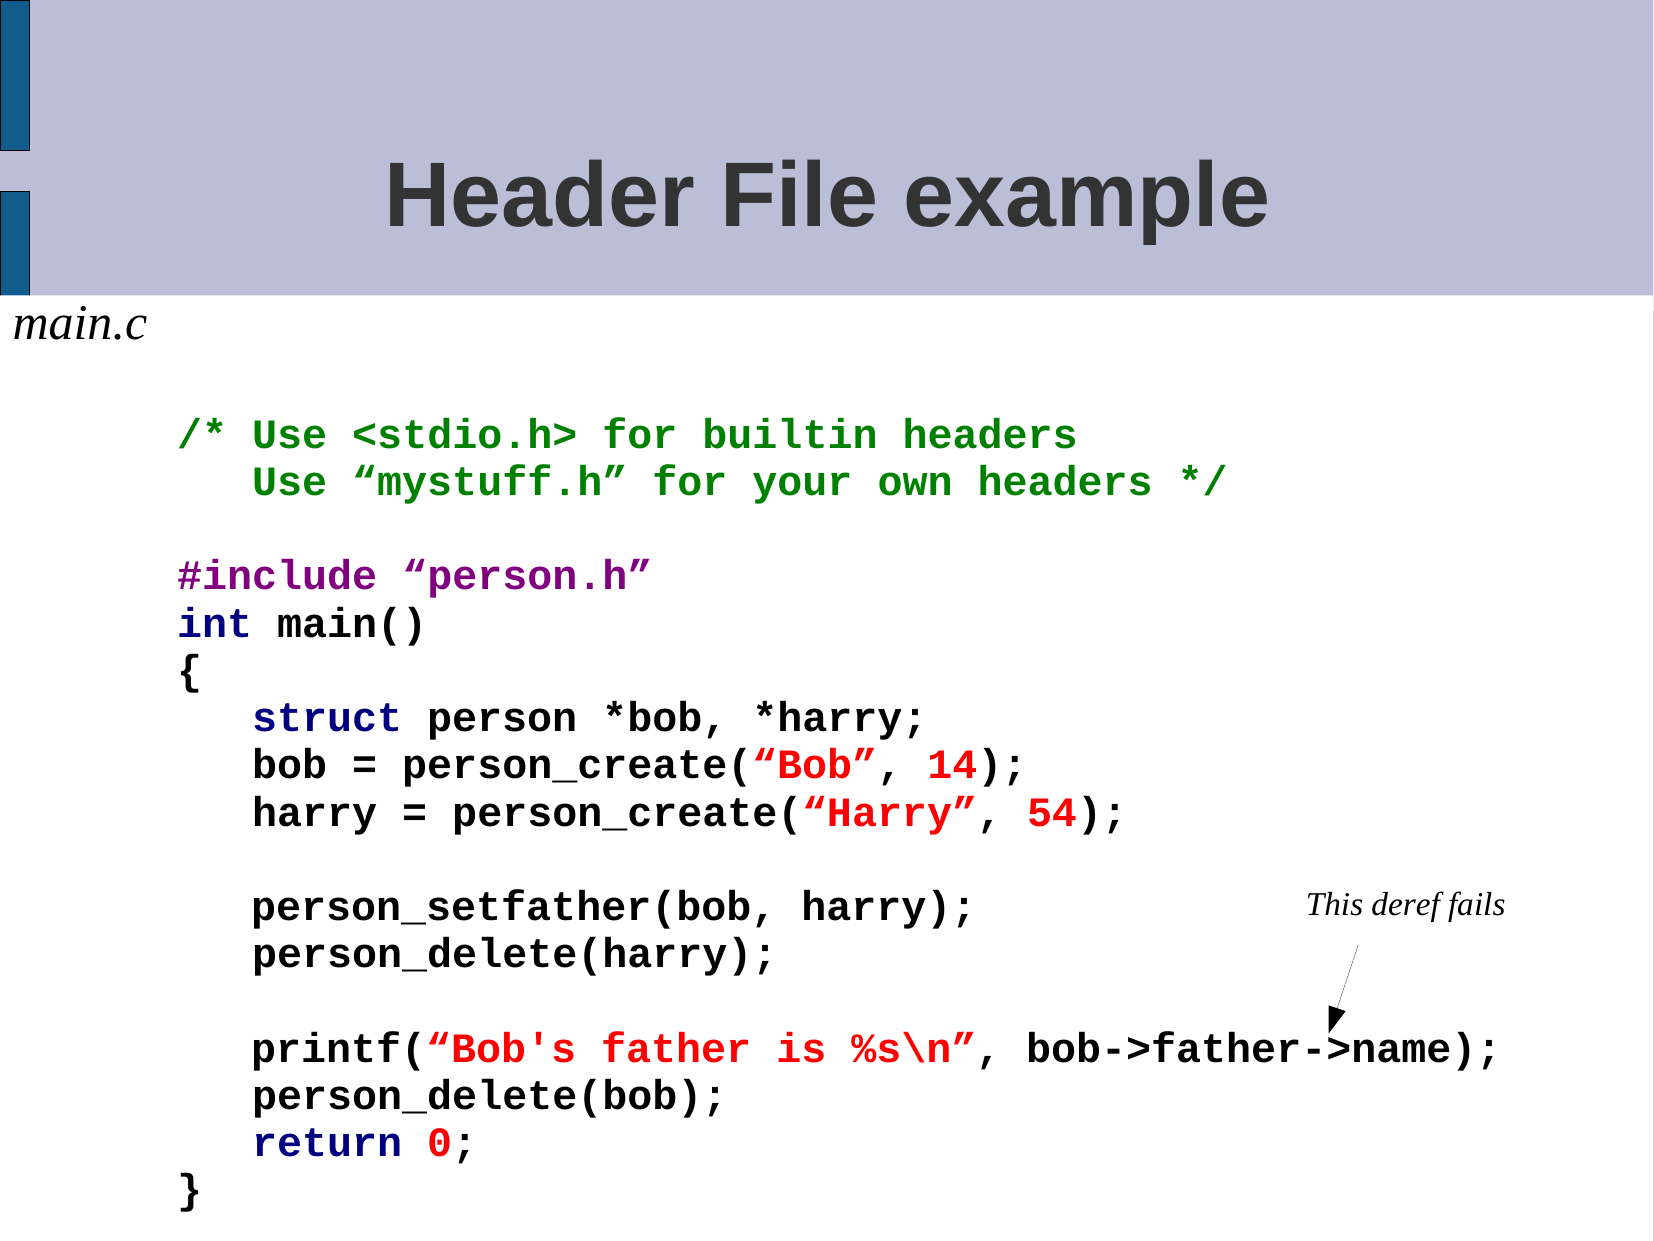

# Header File example
/* Use <stdio.h> for builtin headers
 Use “mystuff.h” for your own headers */
#include “person.h”
int main()
{
 struct person *bob, *harry;
 bob = person_create(“Bob”, 14);
 harry = person_create(“Harry”, 54);
	person_setfather(bob, harry);
 person_delete(harry);
	printf(“Bob's father is %s\n”, bob->father->name);
 person_delete(bob);
 return 0;
}
 main.c
This deref fails